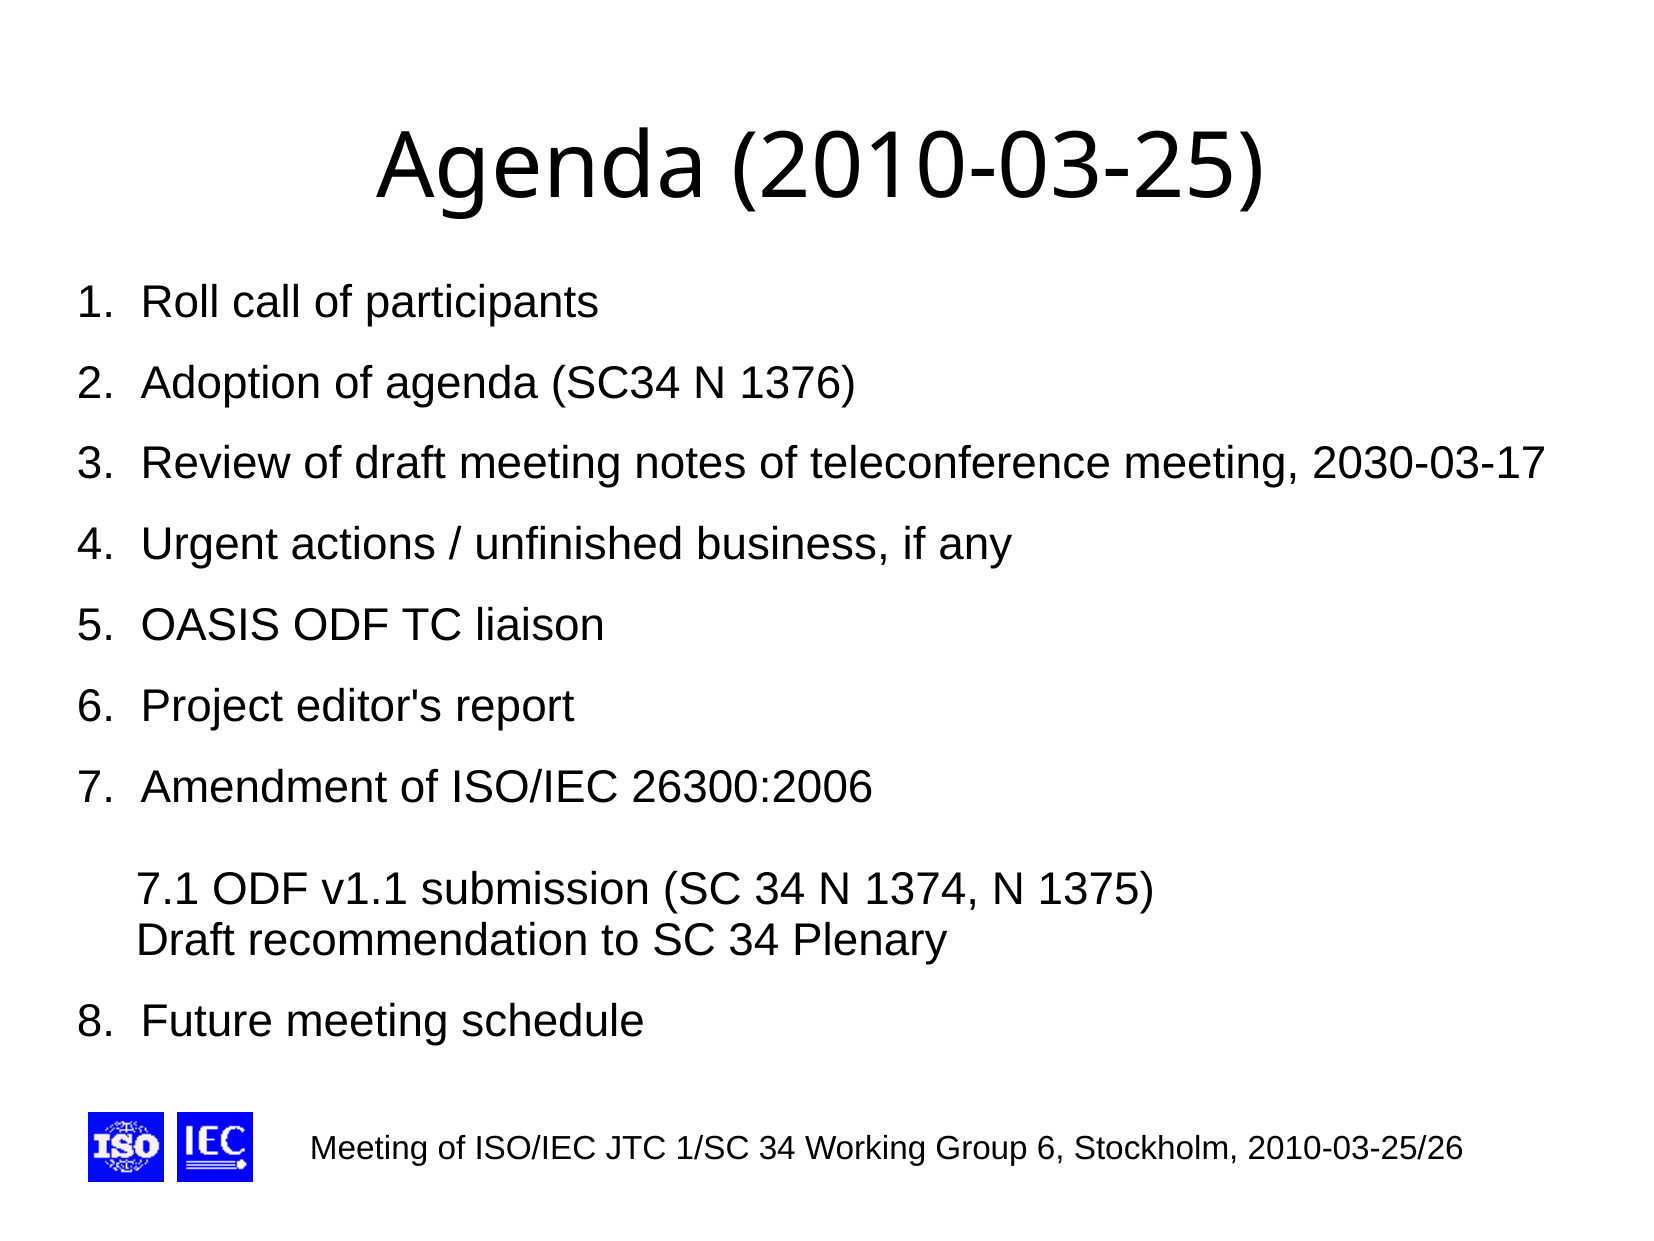

# Agenda (2010-03-25)
 Roll call of participants
 Adoption of agenda (SC34 N 1376)
 Review of draft meeting notes of teleconference meeting, 2030-03-17
 Urgent actions / unfinished business, if any
 OASIS ODF TC liaison
 Project editor's report
 Amendment of ISO/IEC 26300:2006
7.1 ODF v1.1 submission (SC 34 N 1374, N 1375)
Draft recommendation to SC 34 Plenary
 Future meeting schedule